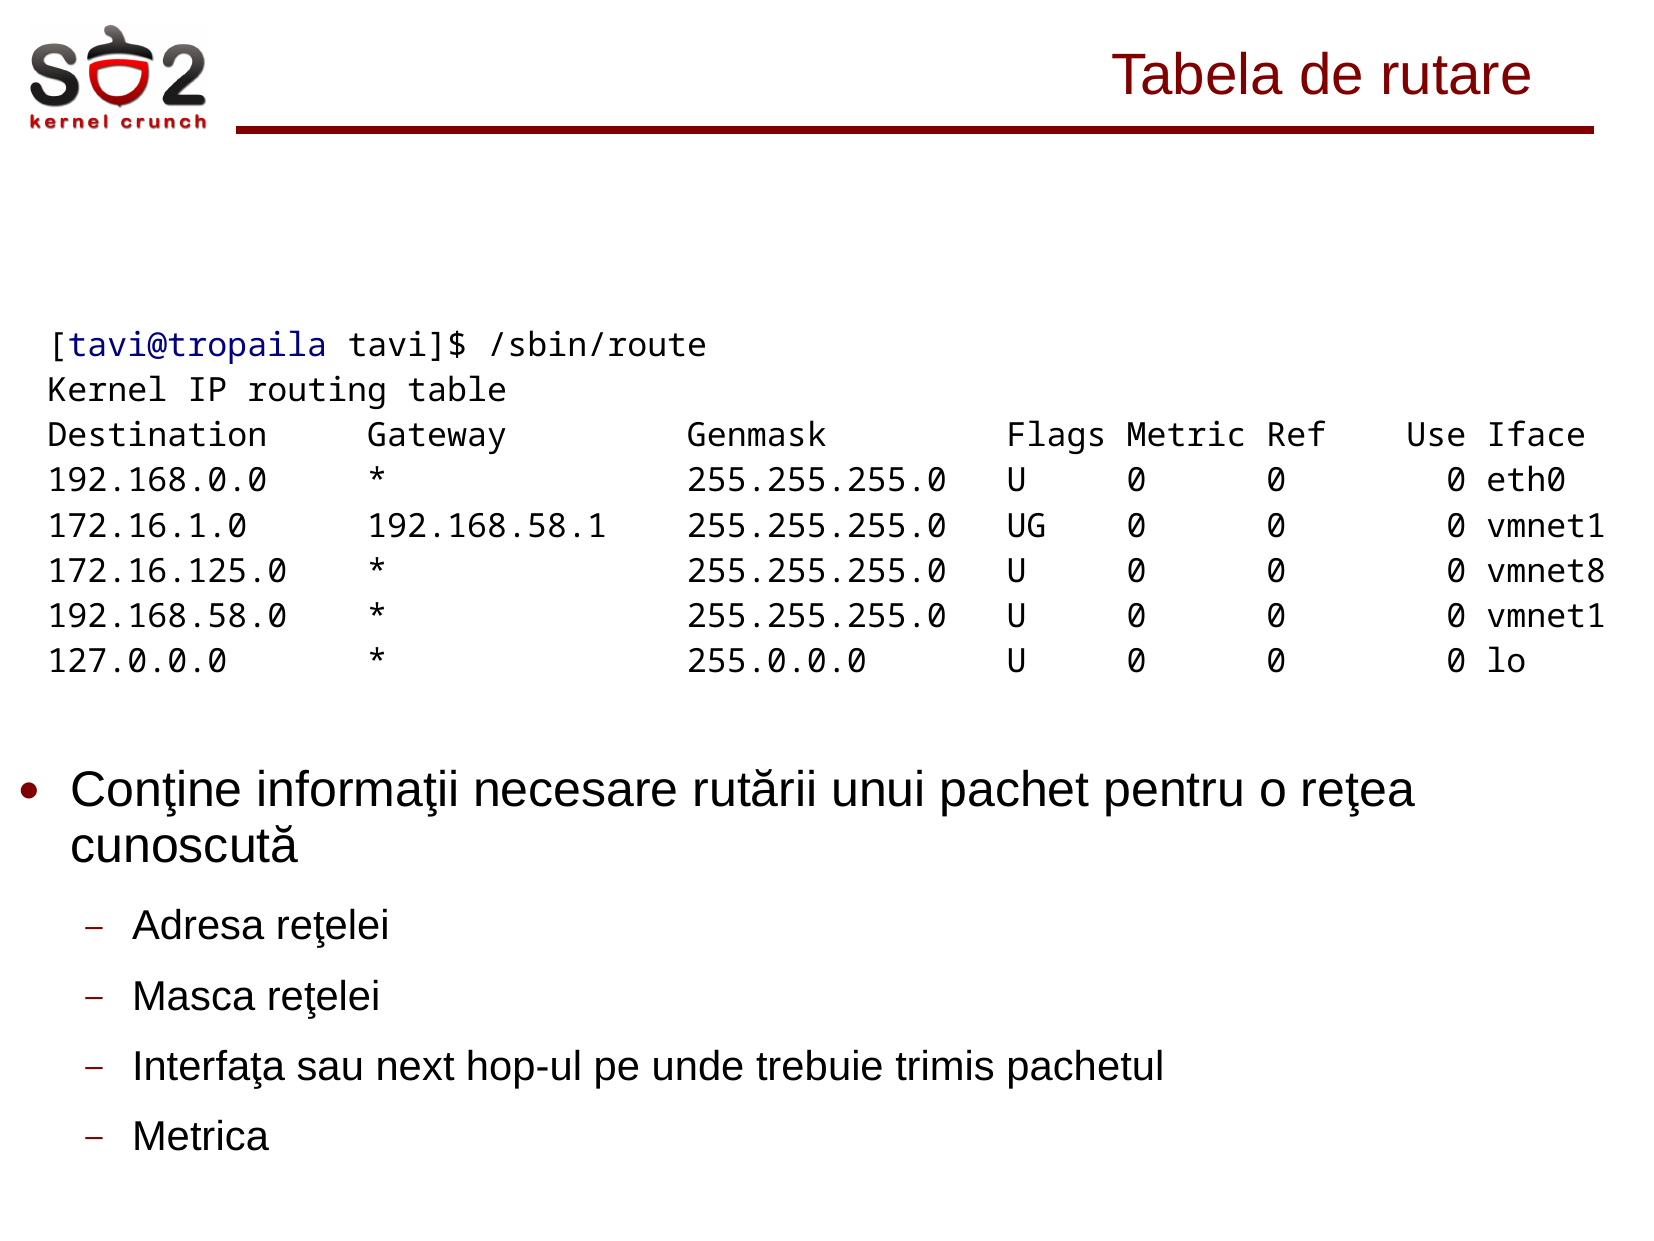

# Tabela de rutare
[tavi@tropaila tavi]$ /sbin/route
Kernel IP routing table
Destination Gateway Genmask Flags Metric Ref Use Iface
192.168.0.0 * 255.255.255.0 U 0 0 0 eth0
172.16.1.0 192.168.58.1 255.255.255.0 UG 0 0 0 vmnet1
172.16.125.0 * 255.255.255.0 U 0 0 0 vmnet8
192.168.58.0 * 255.255.255.0 U 0 0 0 vmnet1
127.0.0.0 * 255.0.0.0 U 0 0 0 lo
Conţine informaţii necesare rutării unui pachet pentru o reţea cunoscută
Adresa reţelei
Masca reţelei
Interfaţa sau next hop-ul pe unde trebuie trimis pachetul
Metrica